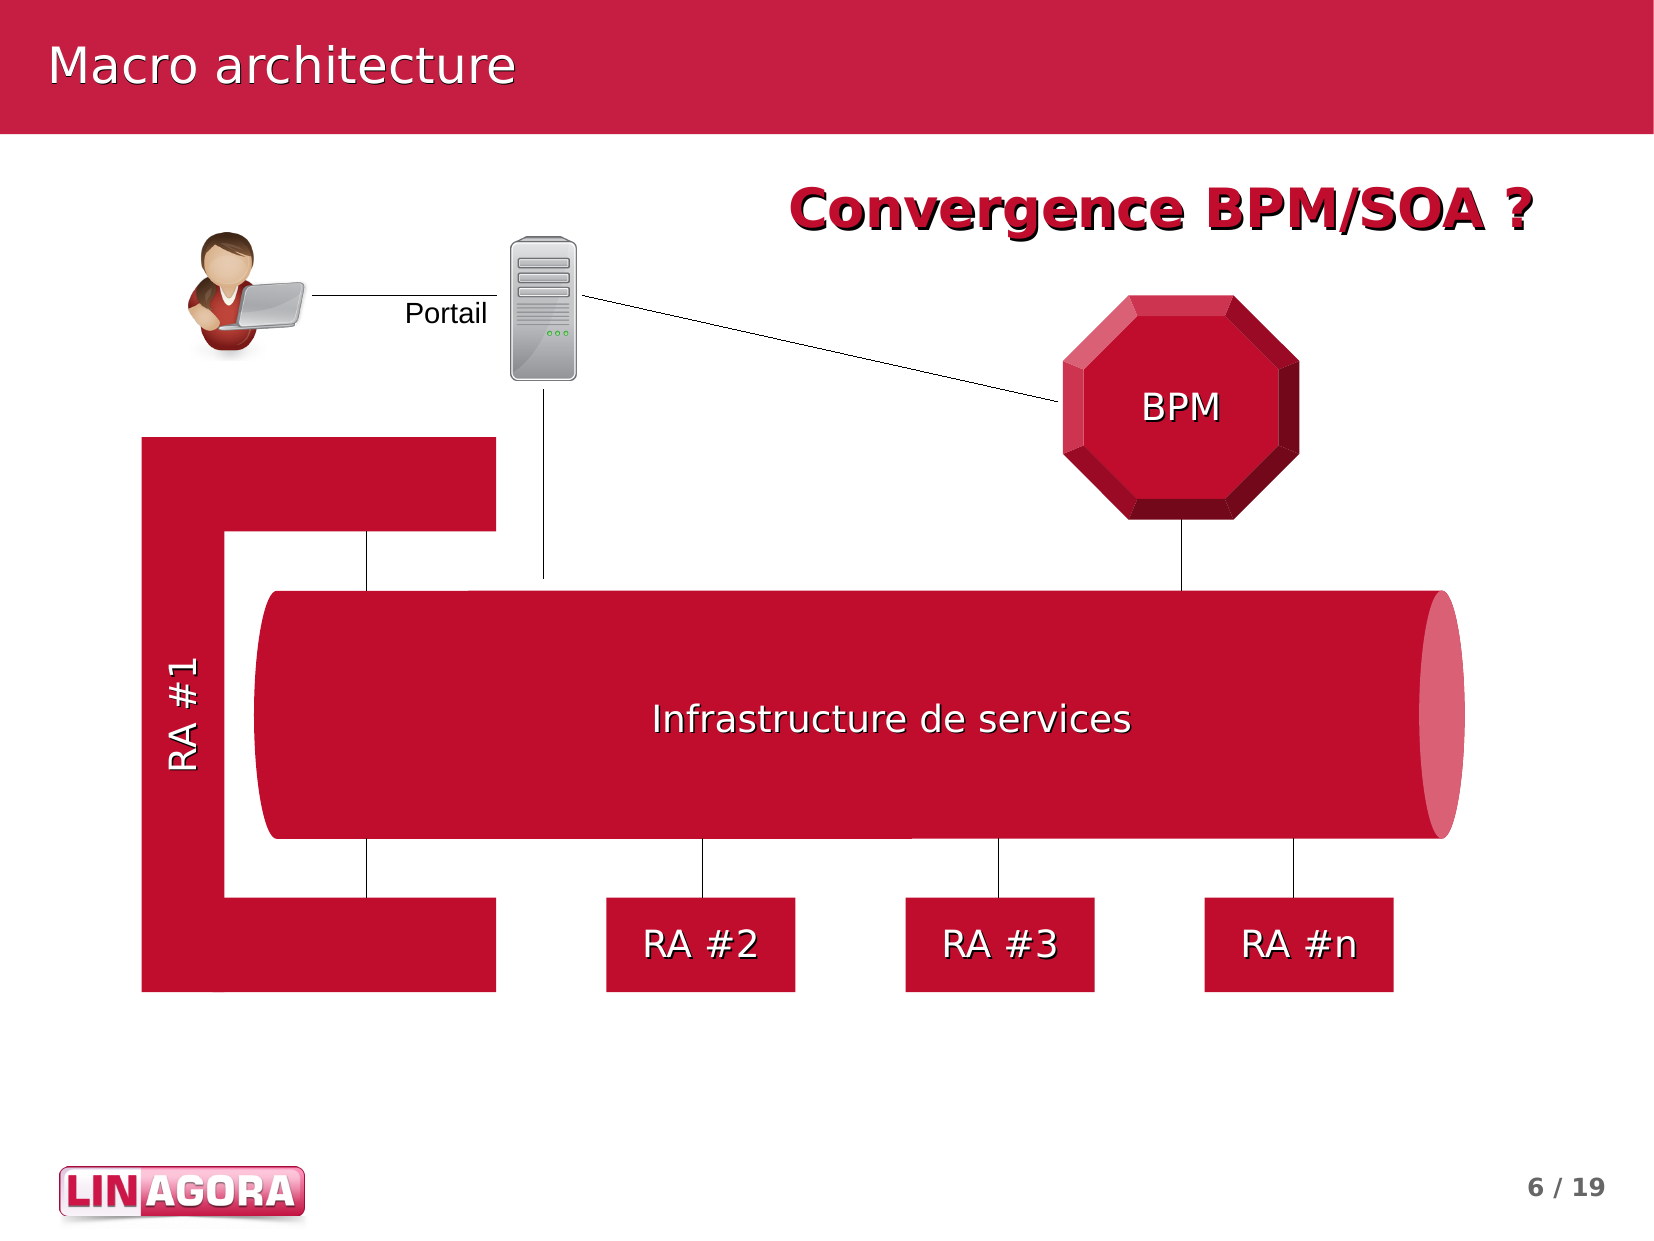

# Macro architecture
Convergence BPM/SOA ?
Portail
BPM
Infrastructure de services
RA #1
RA #2
RA #3
RA #n